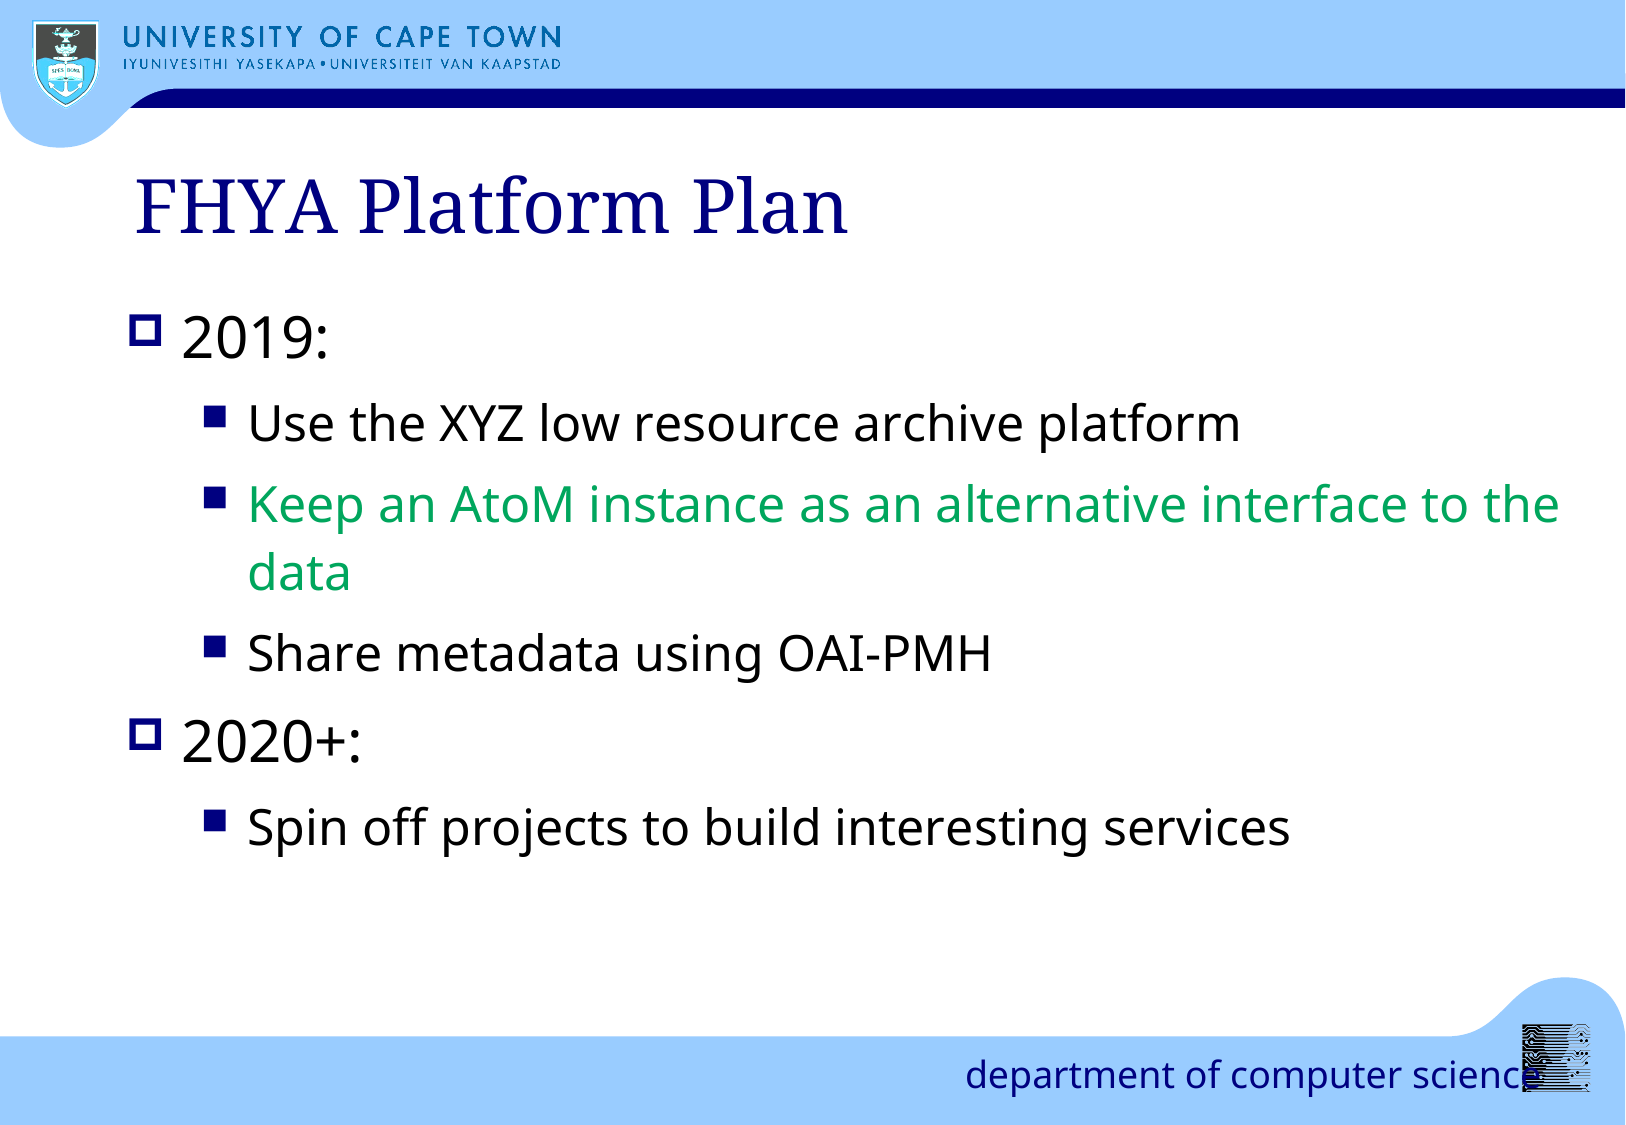

# FHYA Platform Plan
2019:
Use the XYZ low resource archive platform
Keep an AtoM instance as an alternative interface to the data
Share metadata using OAI-PMH
2020+:
Spin off projects to build interesting services